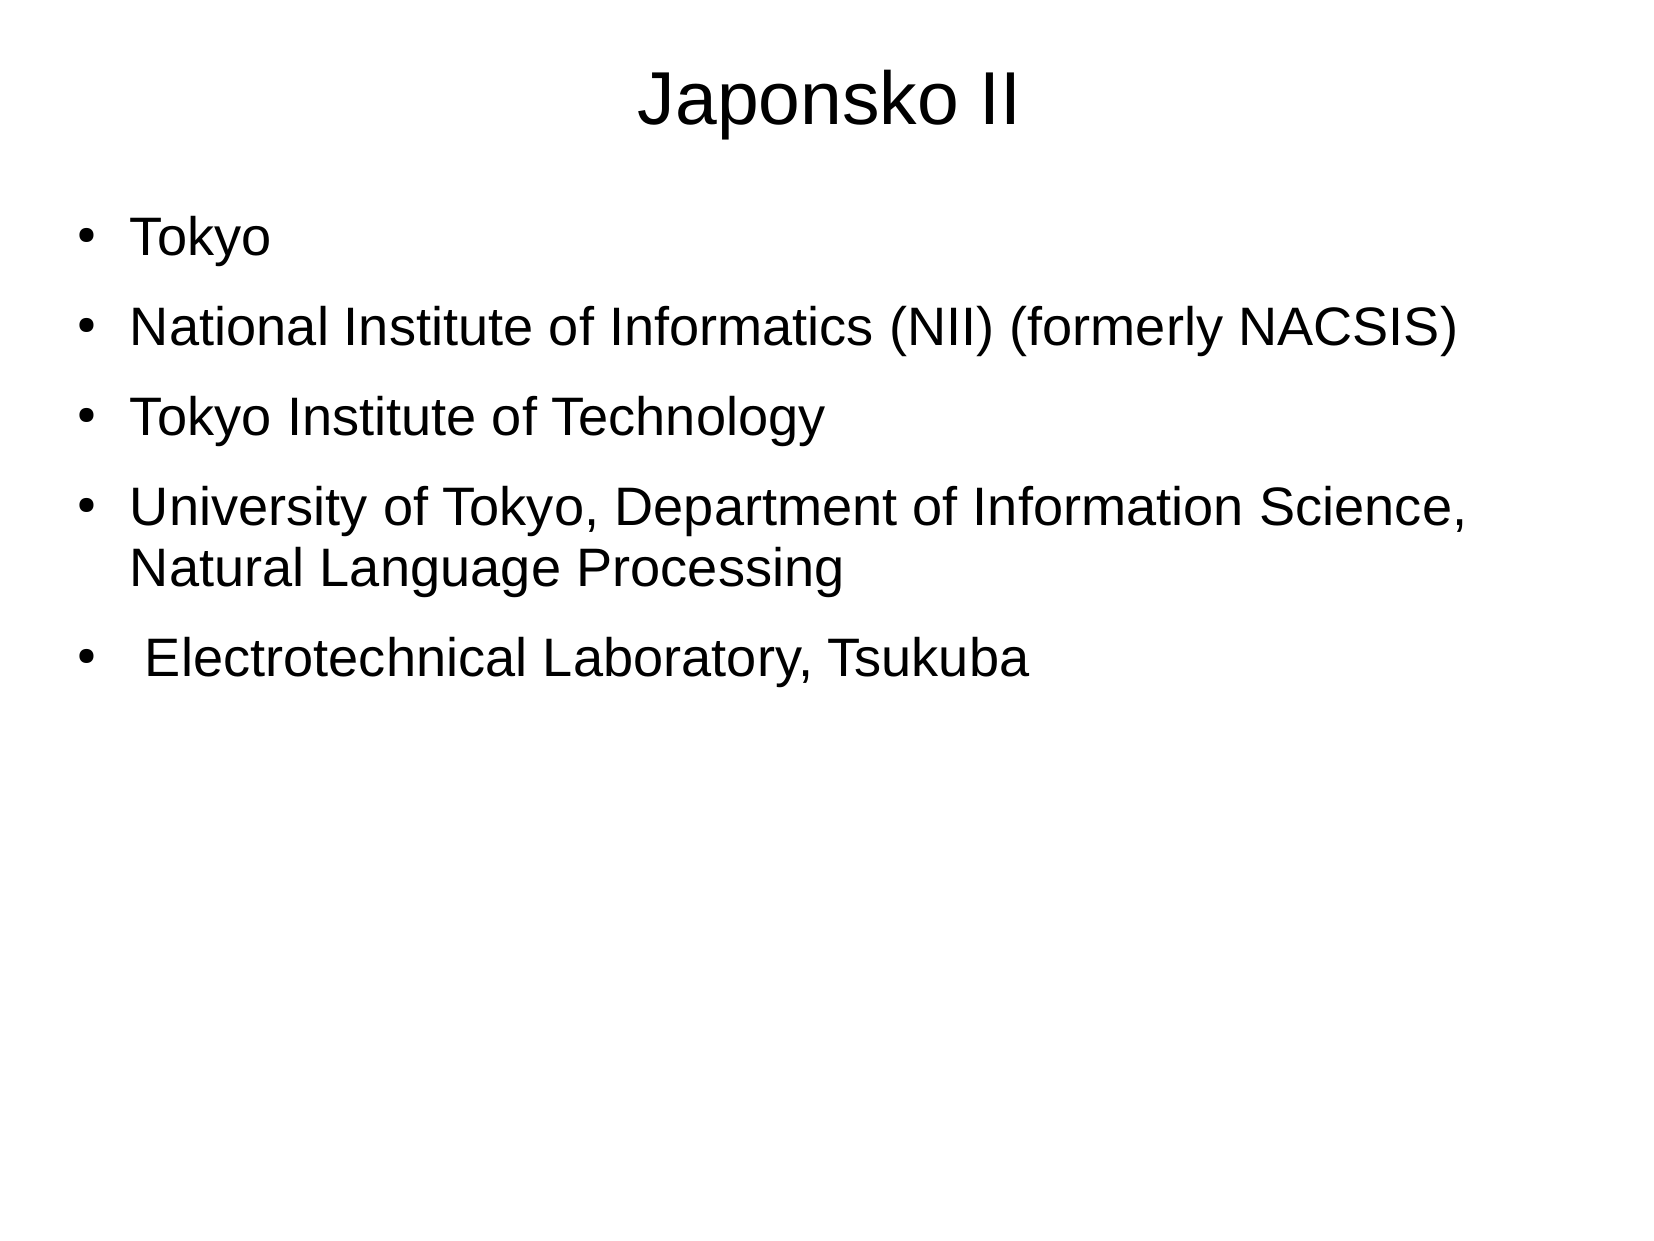

# Japonsko II
Tokyo
National Institute of Informatics (NII) (formerly NACSIS)
Tokyo Institute of Technology
University of Tokyo, Department of Information Science, Natural Language Processing
 Electrotechnical Laboratory, Tsukuba